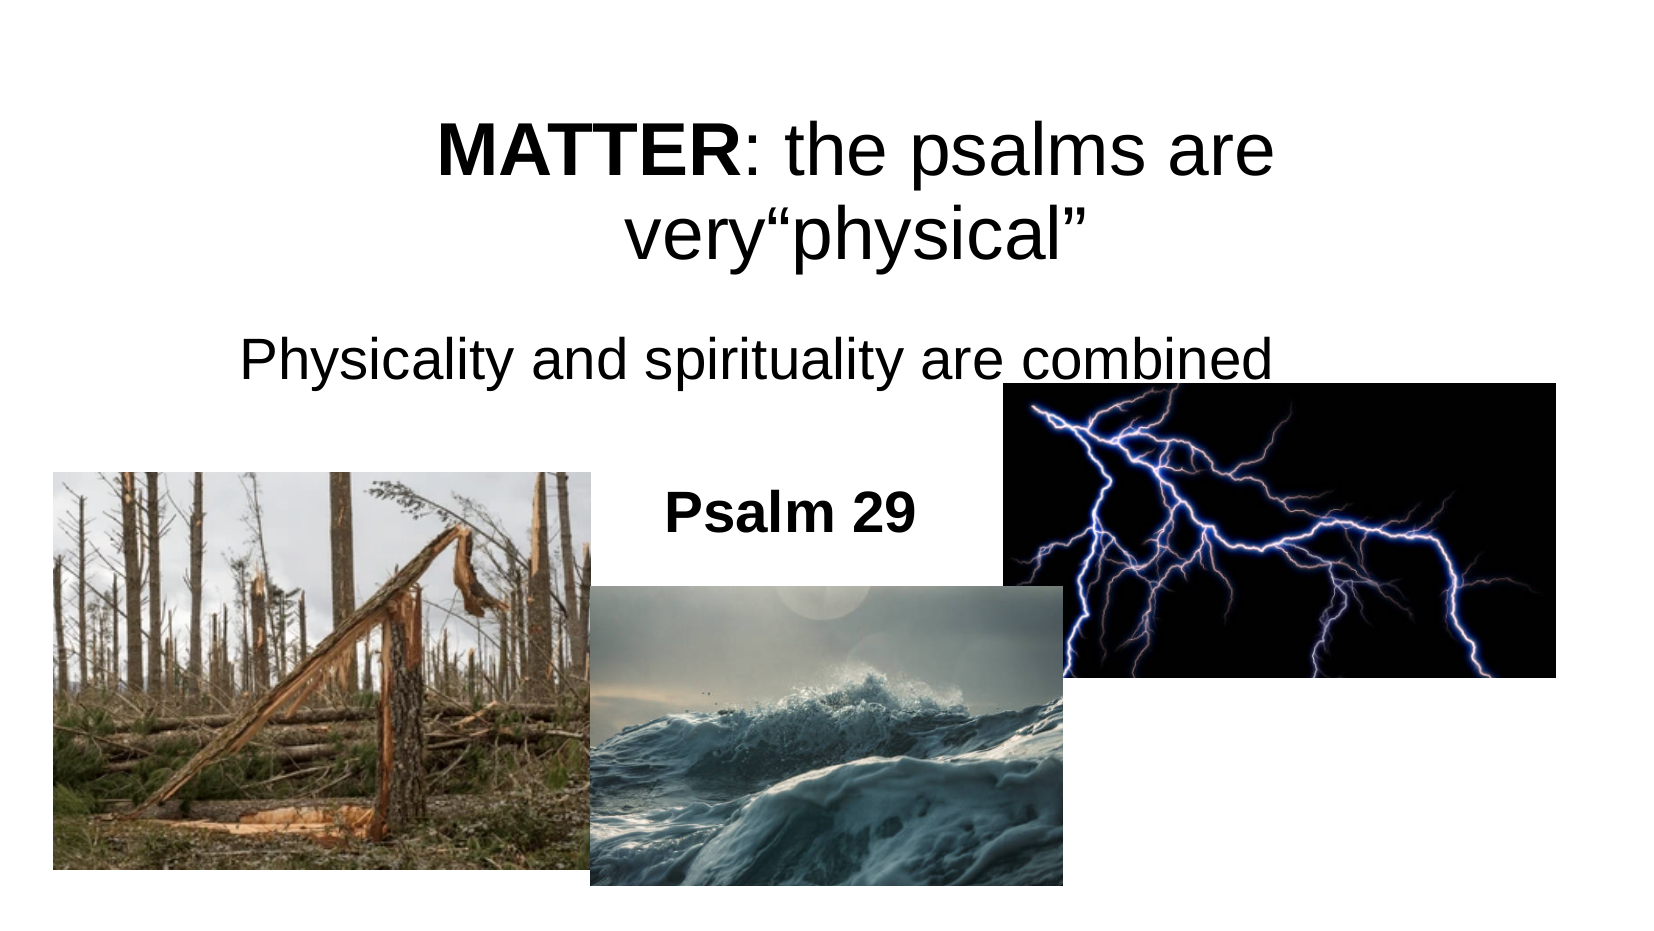

MATTER: the psalms are very“physical”
Physicality and spirituality are combined
Psalm 29